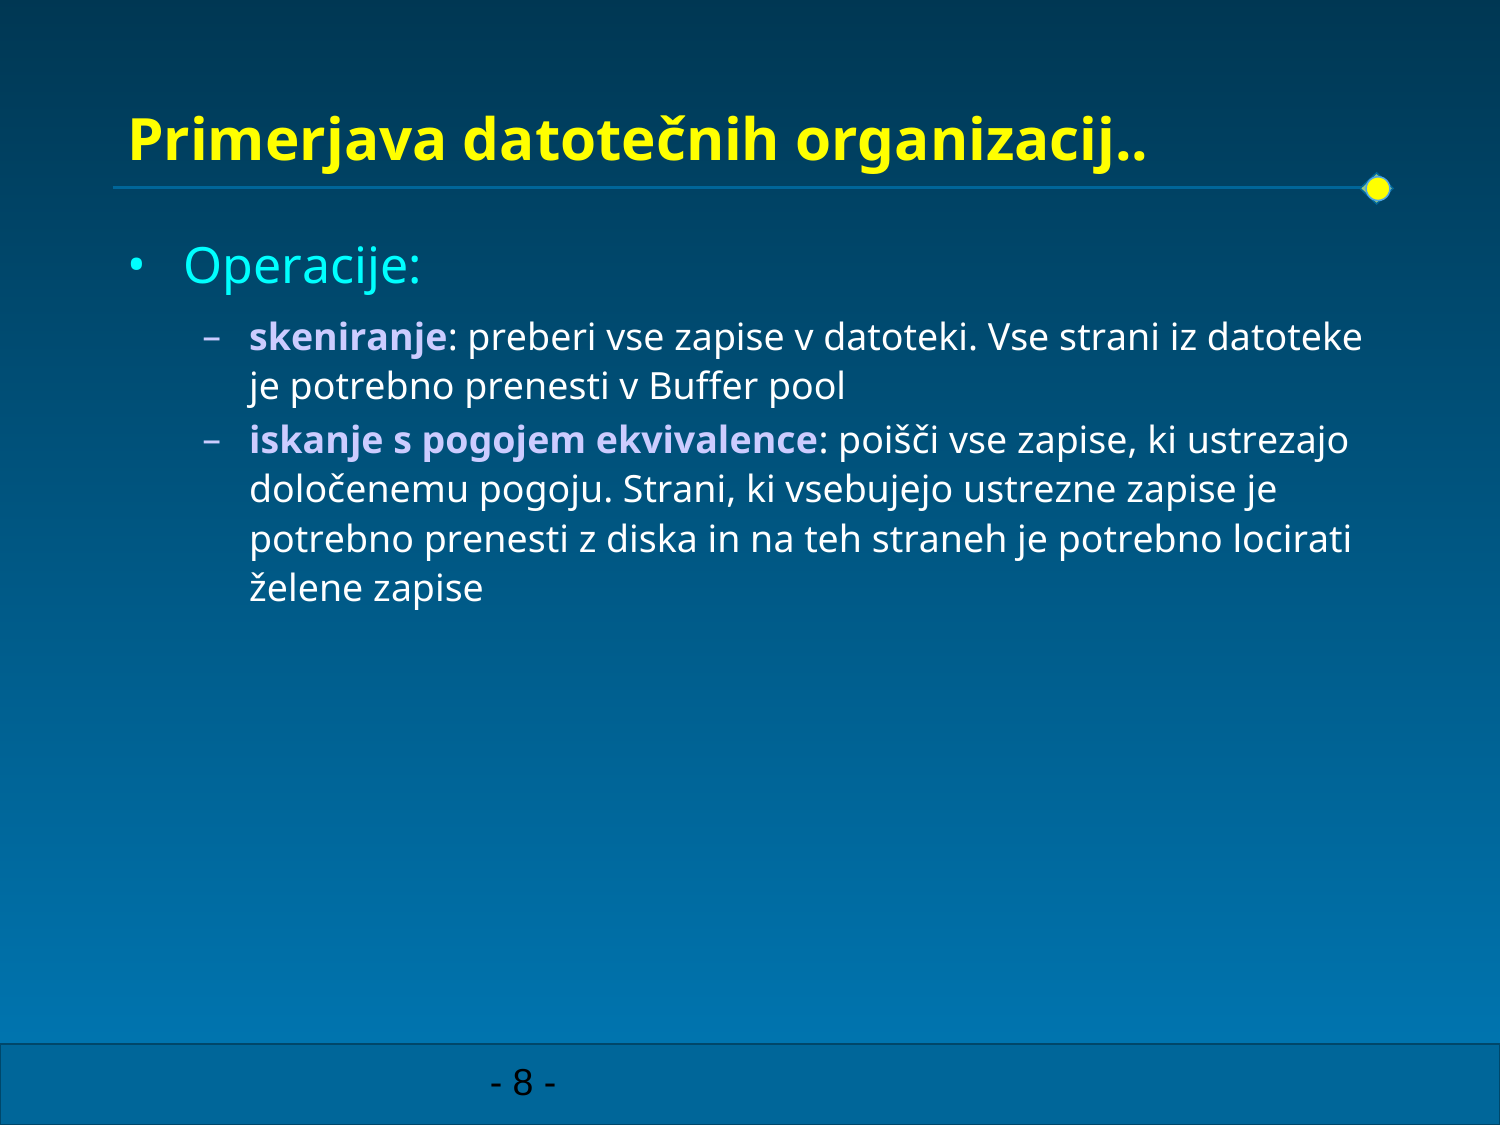

# Primerjava datotečnih organizacij..
Operacije:
skeniranje: preberi vse zapise v datoteki. Vse strani iz datoteke je potrebno prenesti v Buffer pool
iskanje s pogojem ekvivalence: poišči vse zapise, ki ustrezajo določenemu pogoju. Strani, ki vsebujejo ustrezne zapise je potrebno prenesti z diska in na teh straneh je potrebno locirati želene zapise